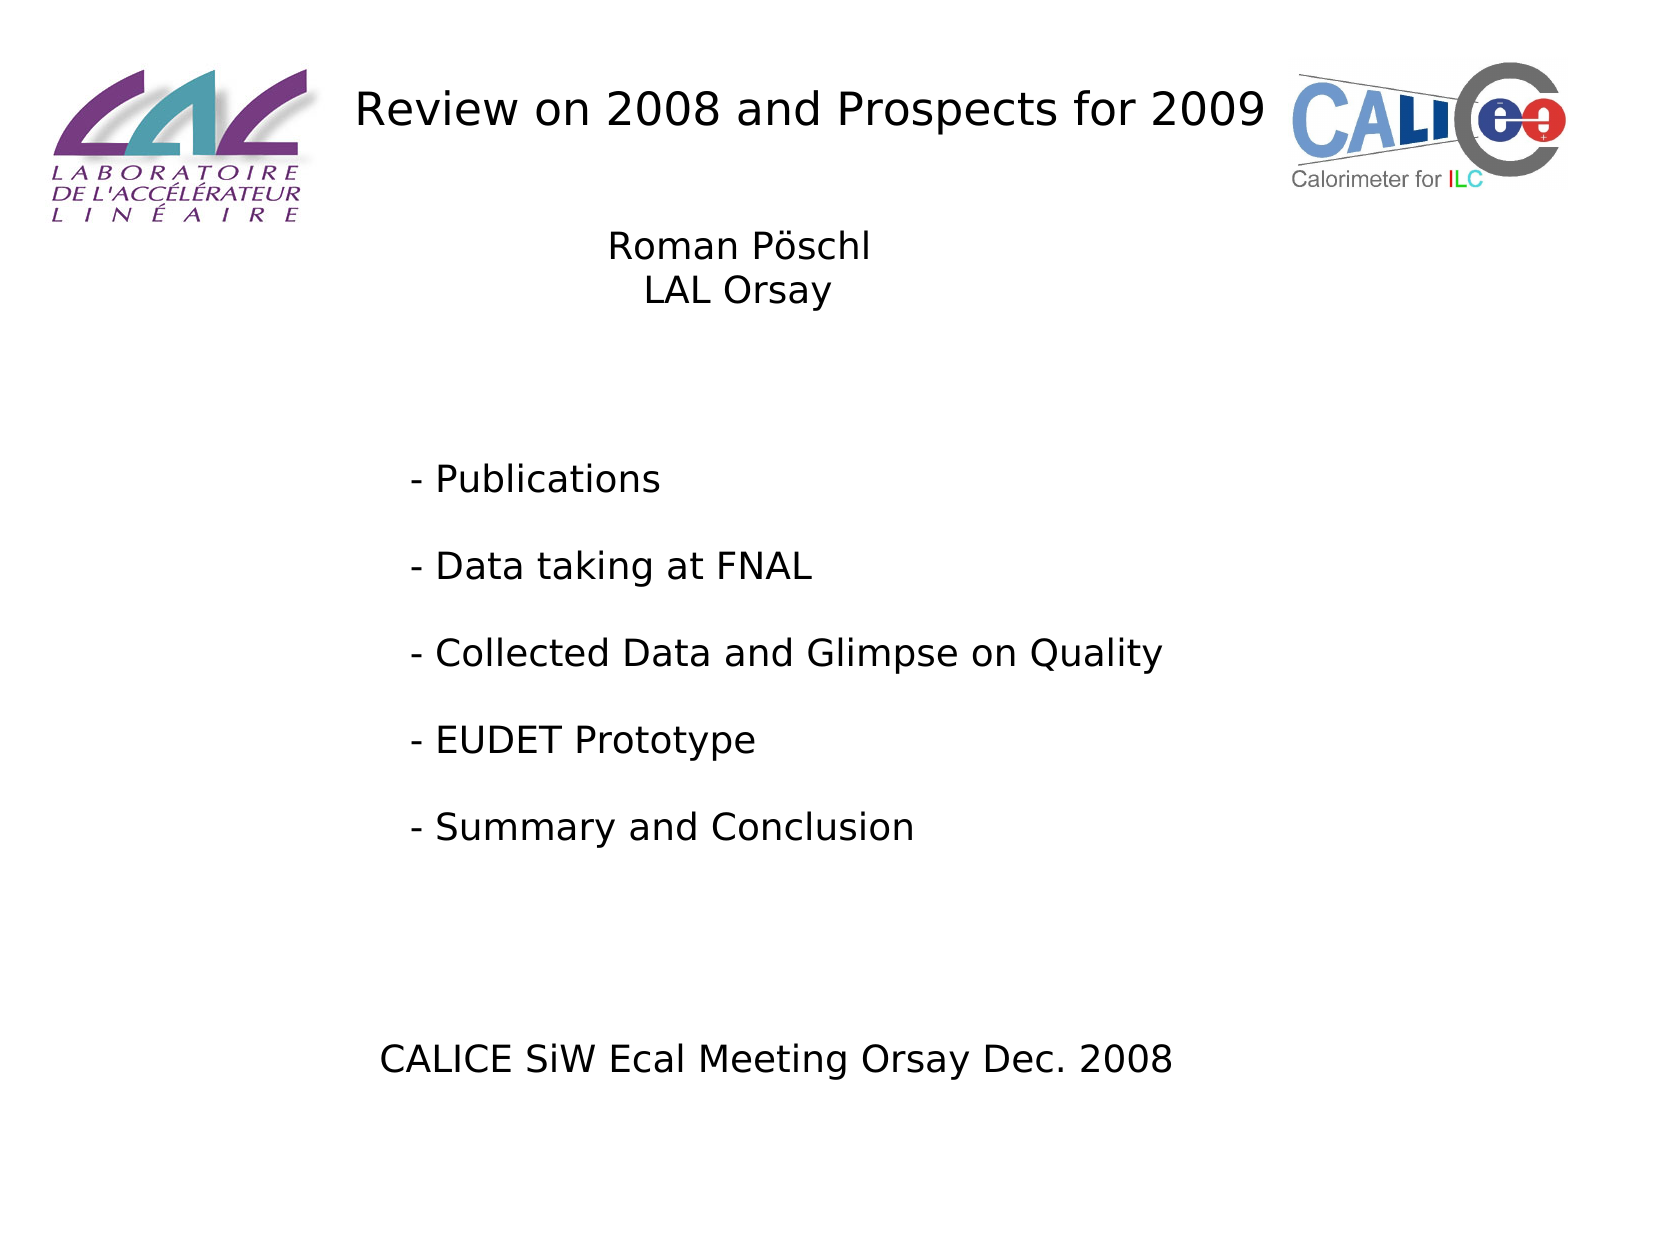

Review on 2008 and Prospects for 2009
 Roman Pöschl
 LAL Orsay
- Publications
- Data taking at FNAL
- Collected Data and Glimpse on Quality
- EUDET Prototype
- Summary and Conclusion
CALICE SiW Ecal Meeting Orsay Dec. 2008